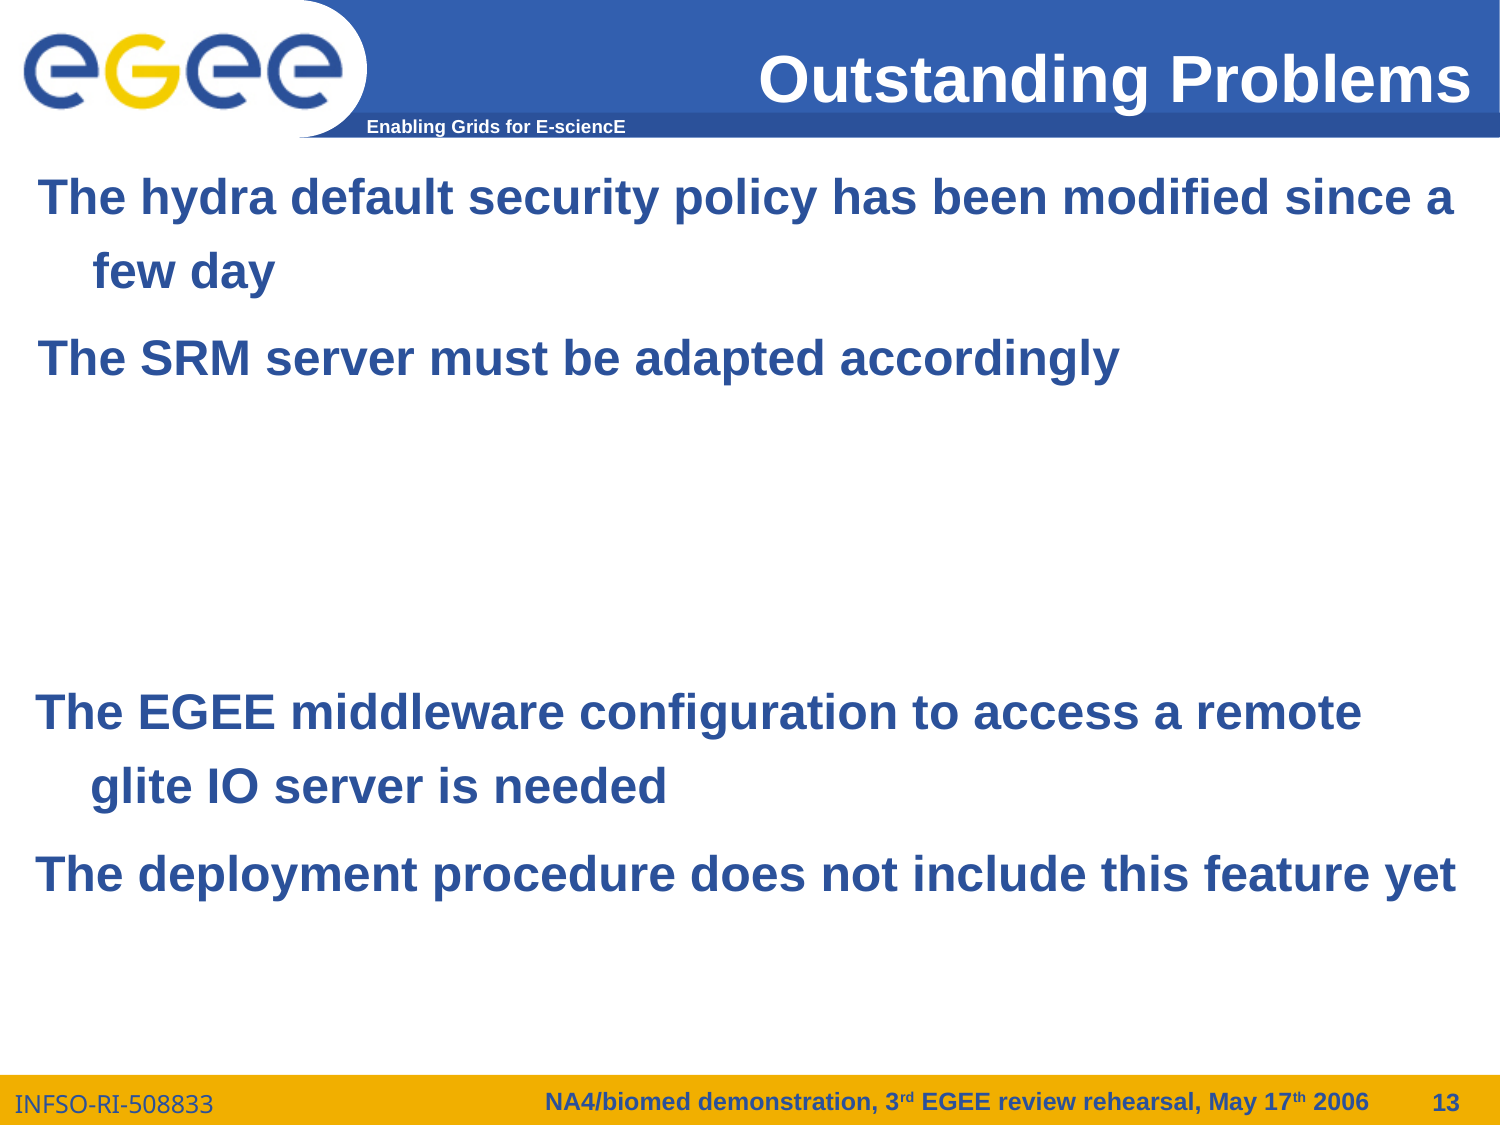

# Outstanding Problems
The hydra default security policy has been modified since a few day
The SRM server must be adapted accordingly
The EGEE middleware configuration to access a remote glite IO server is needed
The deployment procedure does not include this feature yet